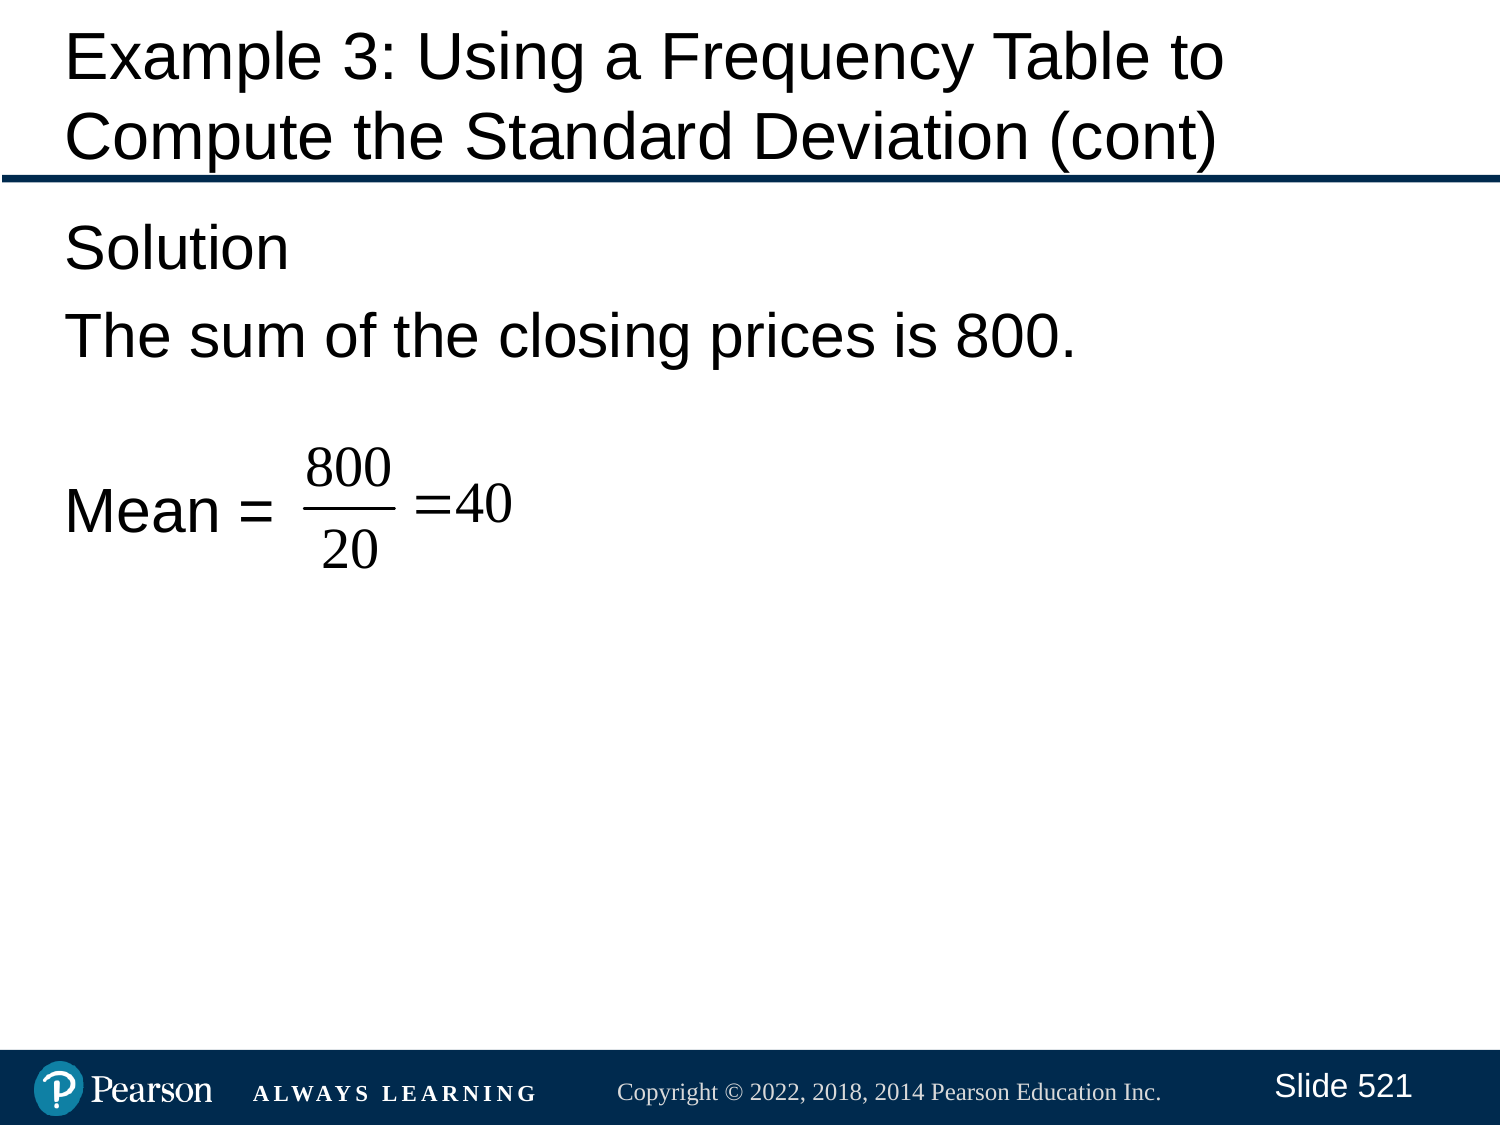

# Example 3: Using a Frequency Table to Compute the Standard Deviation (cont)
Solution
The sum of the closing prices is 800.
Mean =